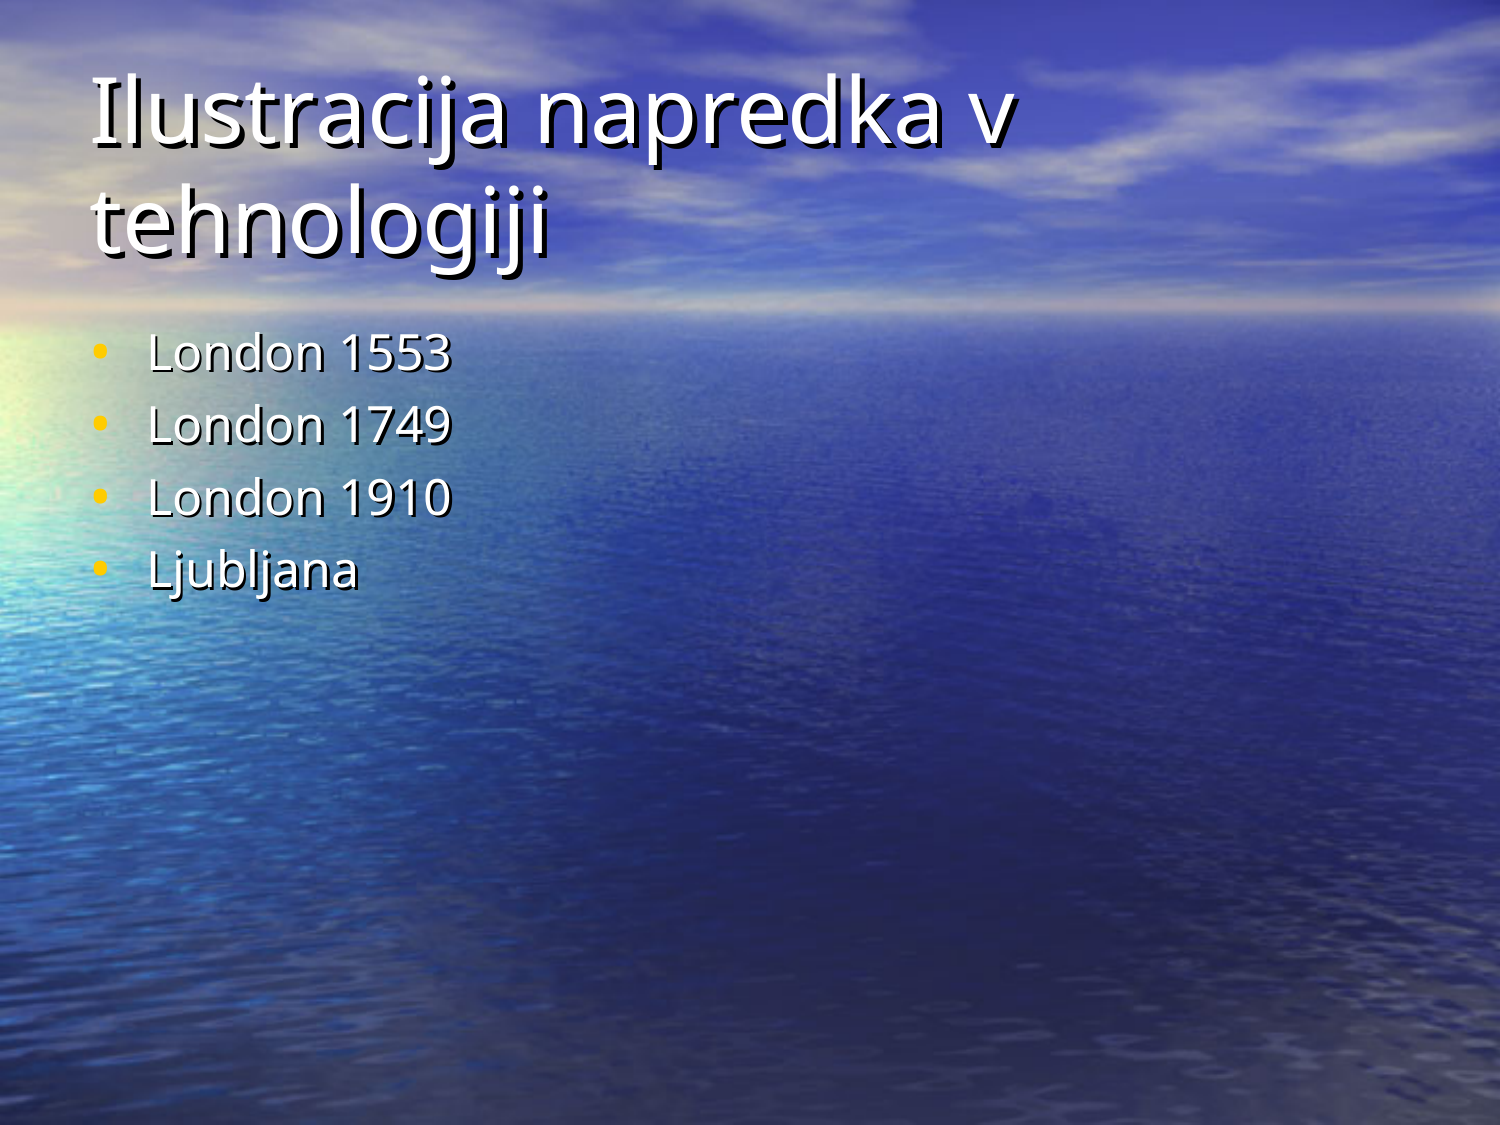

# Ilustracija napredka v tehnologiji
London 1553
London 1749
London 1910
Ljubljana